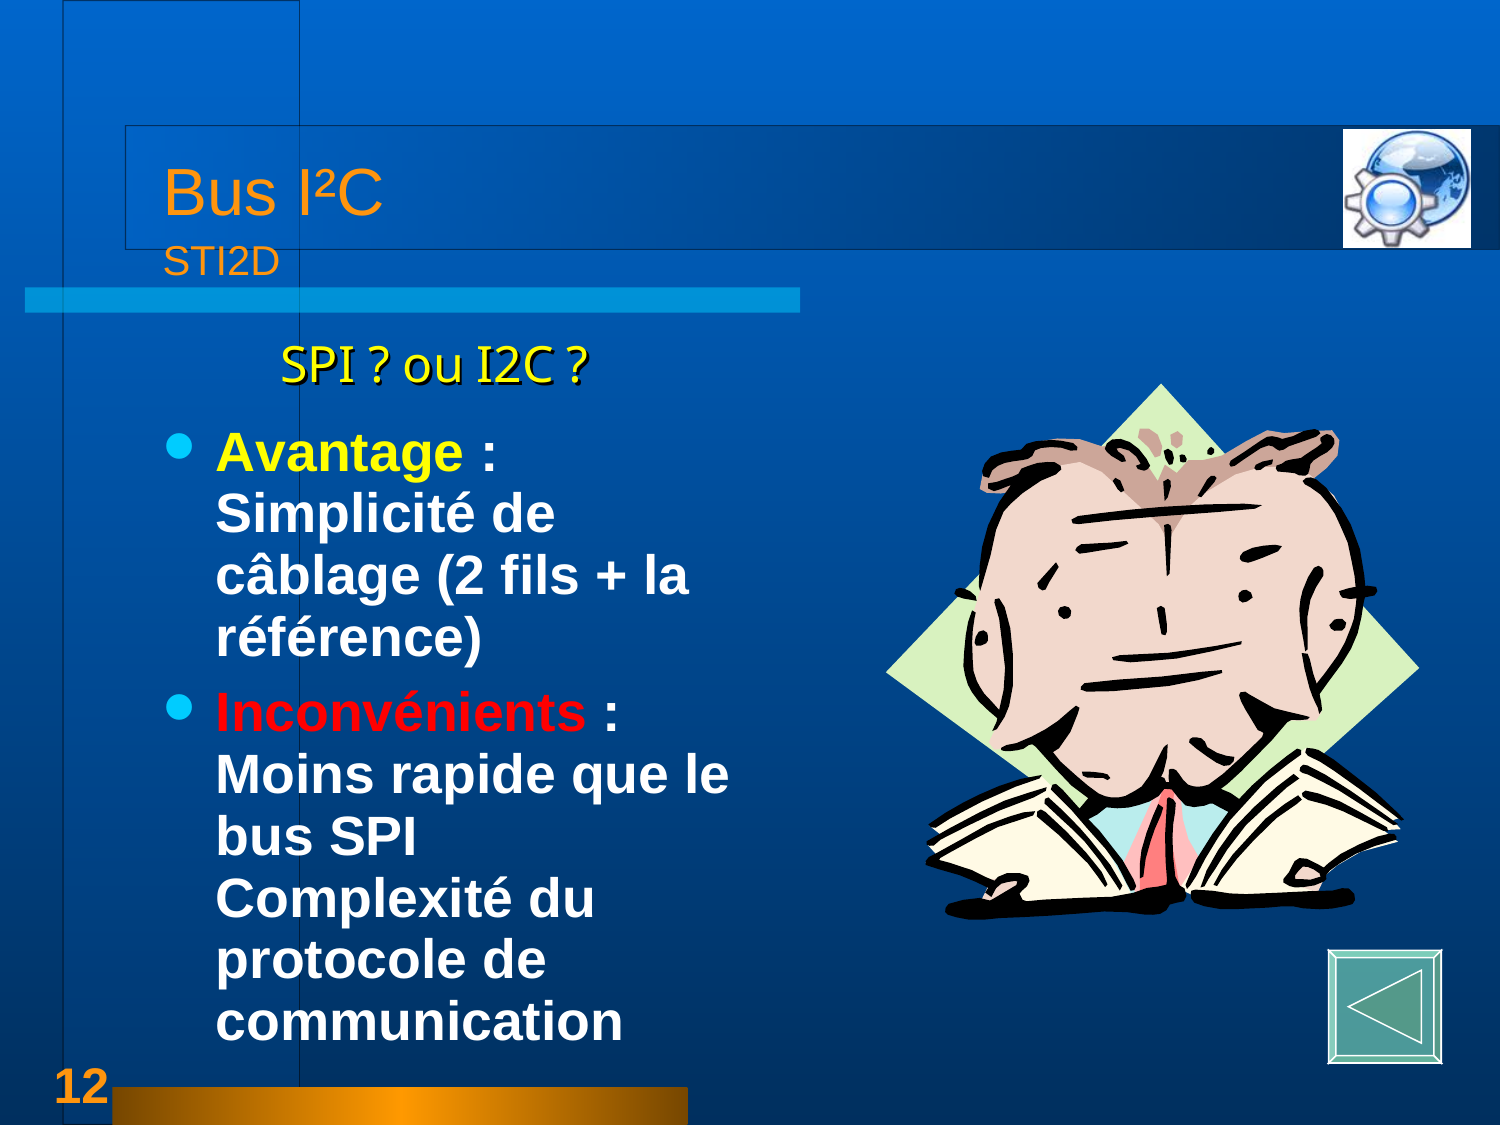

SPI ? ou I2C ?
# Avantage : Simplicité de câblage (2 fils + la référence)
Inconvénients : Moins rapide que le bus SPI
Complexité du protocole de communication